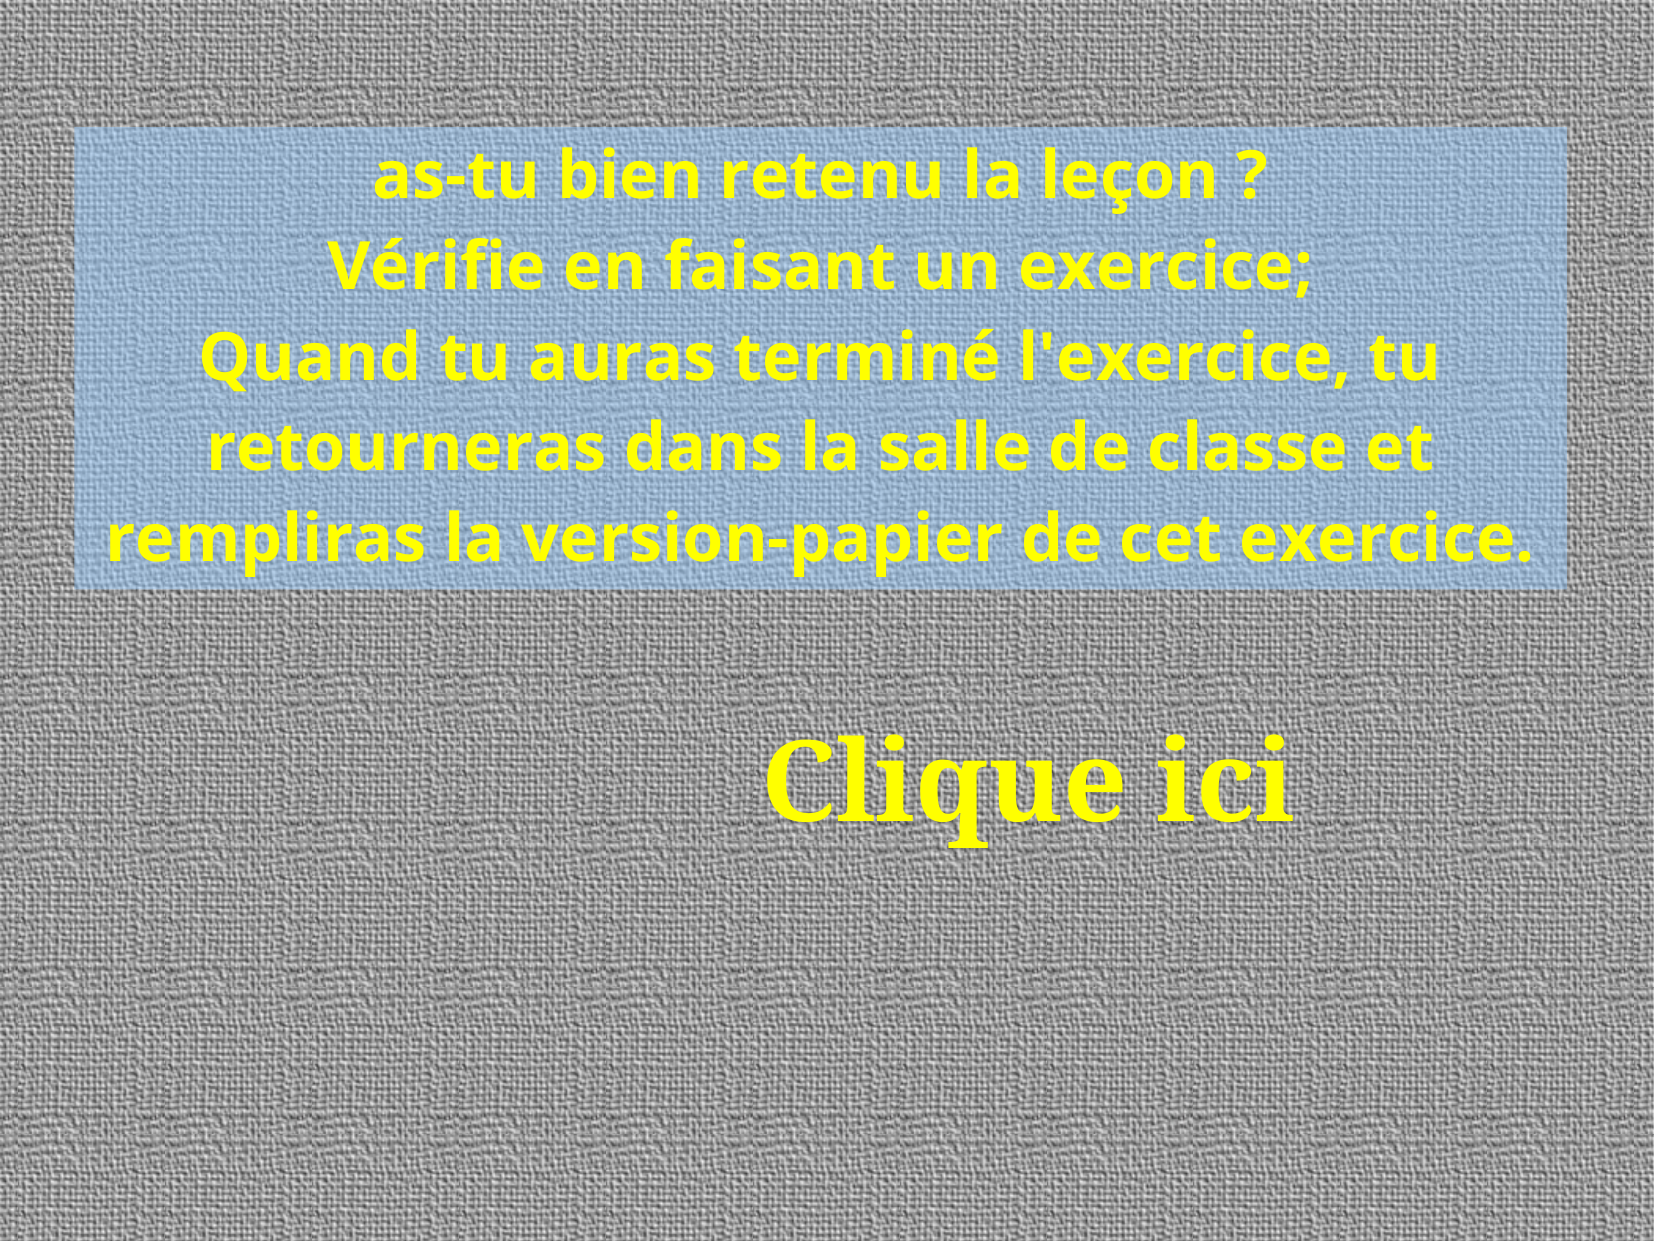

as-tu bien retenu la leçon ?
Vérifie en faisant un exercice;
Quand tu auras terminé l'exercice, tu retourneras dans la salle de classe et rempliras la version-papier de cet exercice.
Clique ici